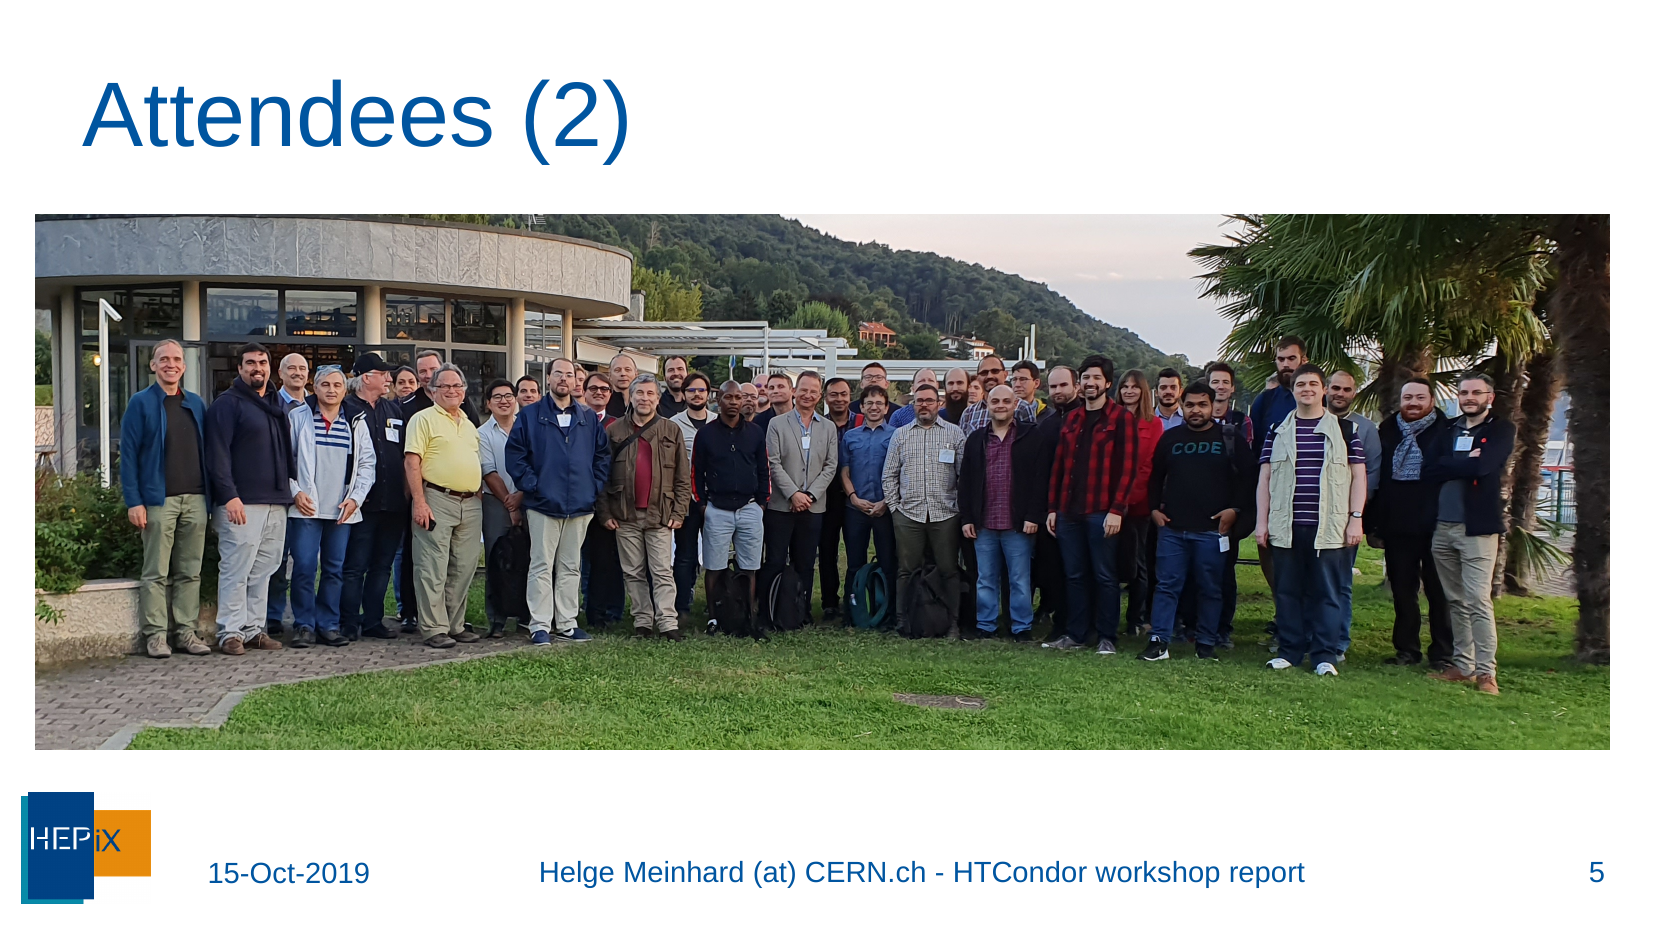

# Attendees (2)
Helge Meinhard (at) CERN.ch - HTCondor workshop report
5
15-Oct-2019